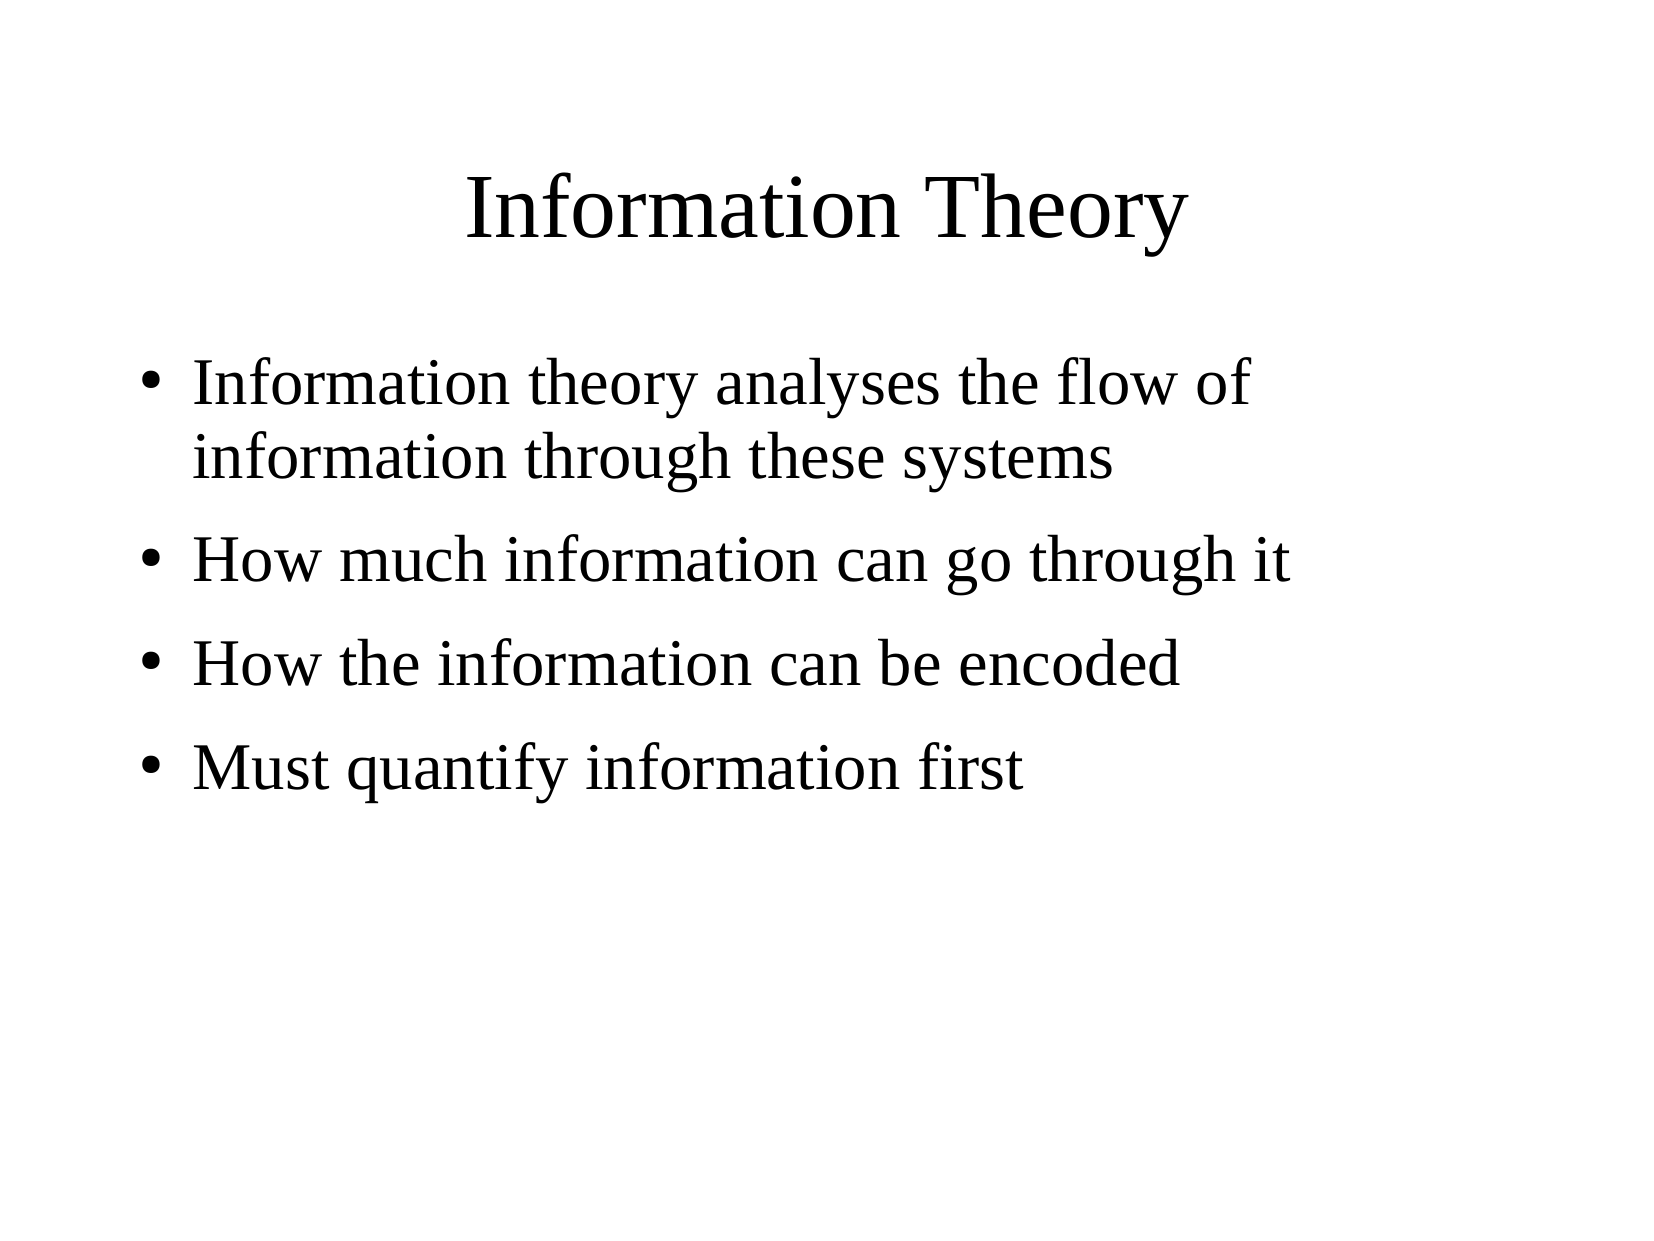

# Information Theory
Information theory analyses the flow of information through these systems
How much information can go through it
How the information can be encoded
Must quantify information first